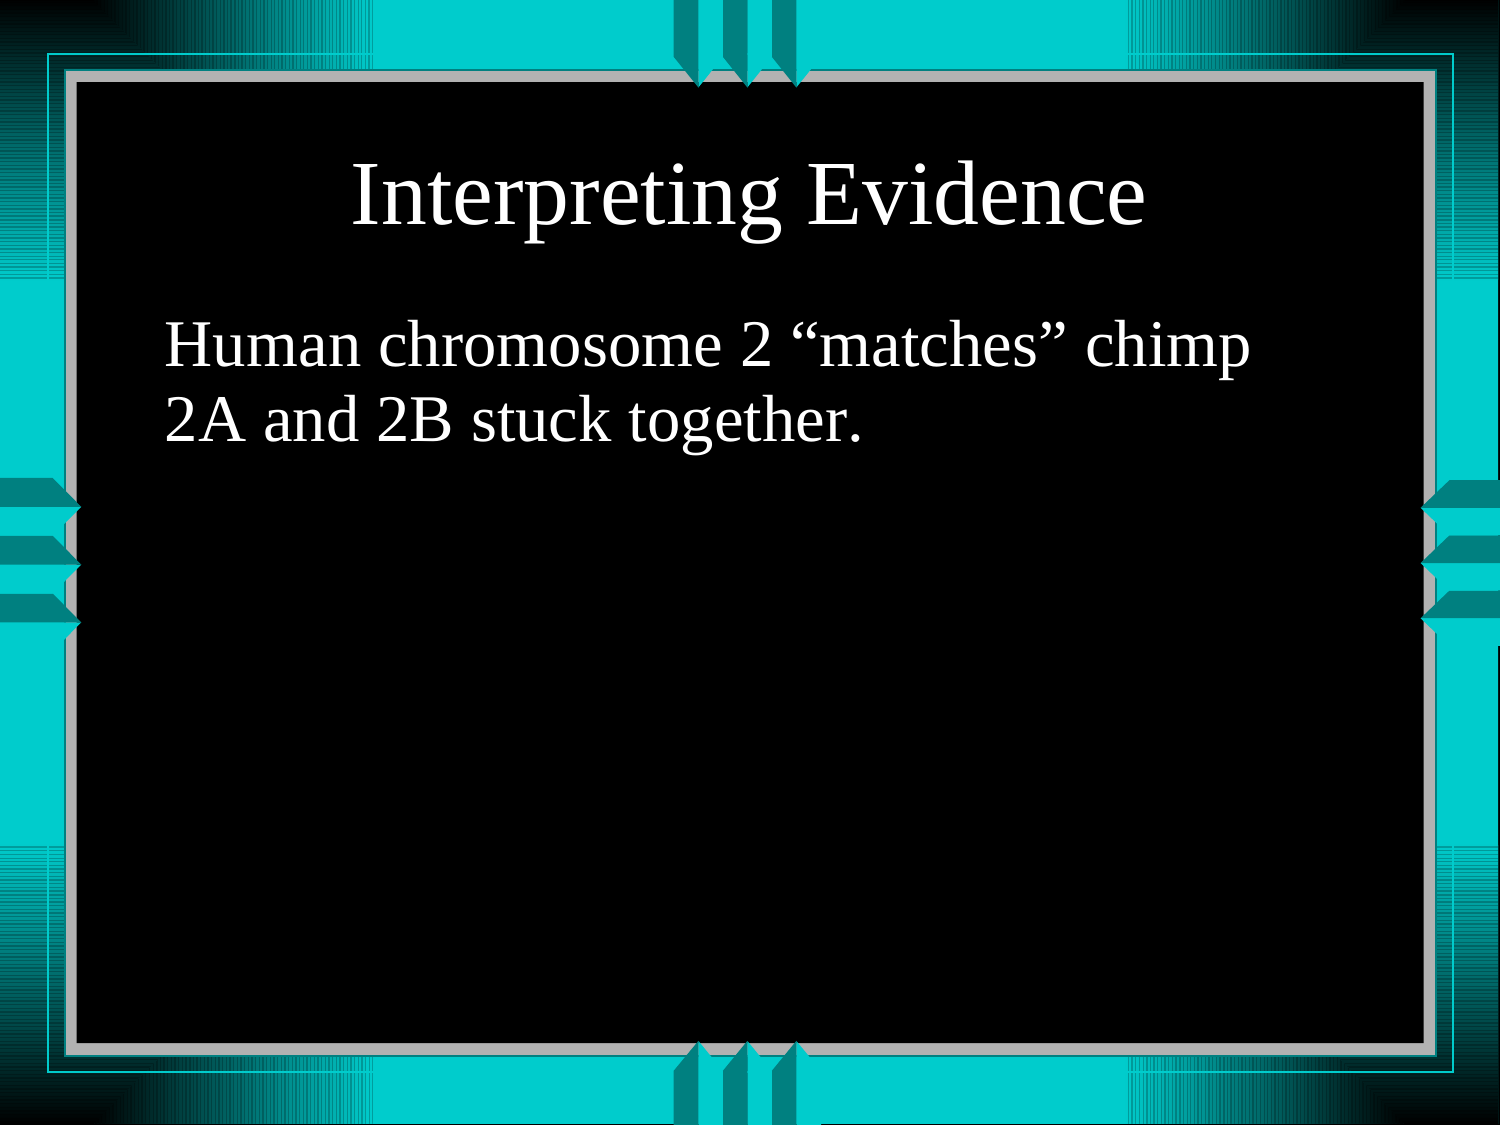

# Interpreting Evidence
Human chromosome 2 “matches” chimp 2A and 2B stuck together.